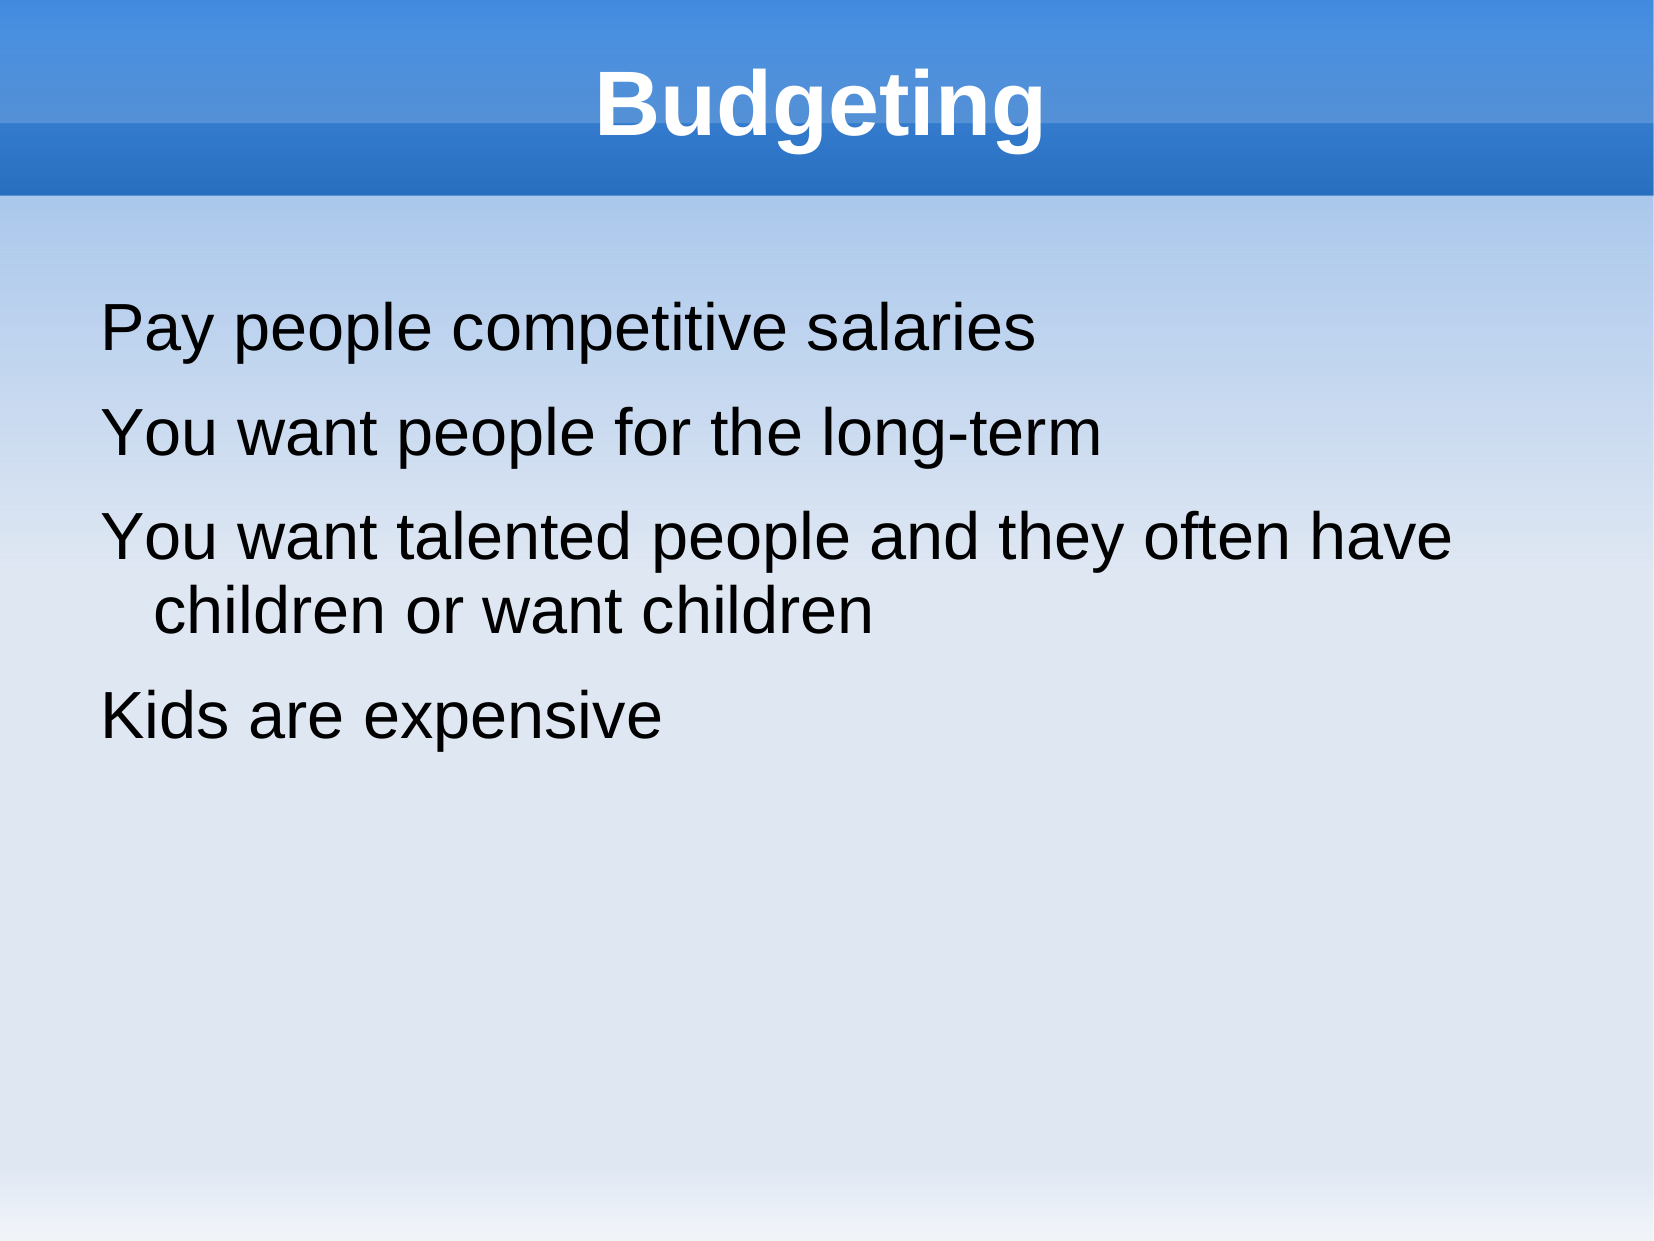

# Budgeting
Pay people competitive salaries
You want people for the long-term
You want talented people and they often have children or want children
Kids are expensive